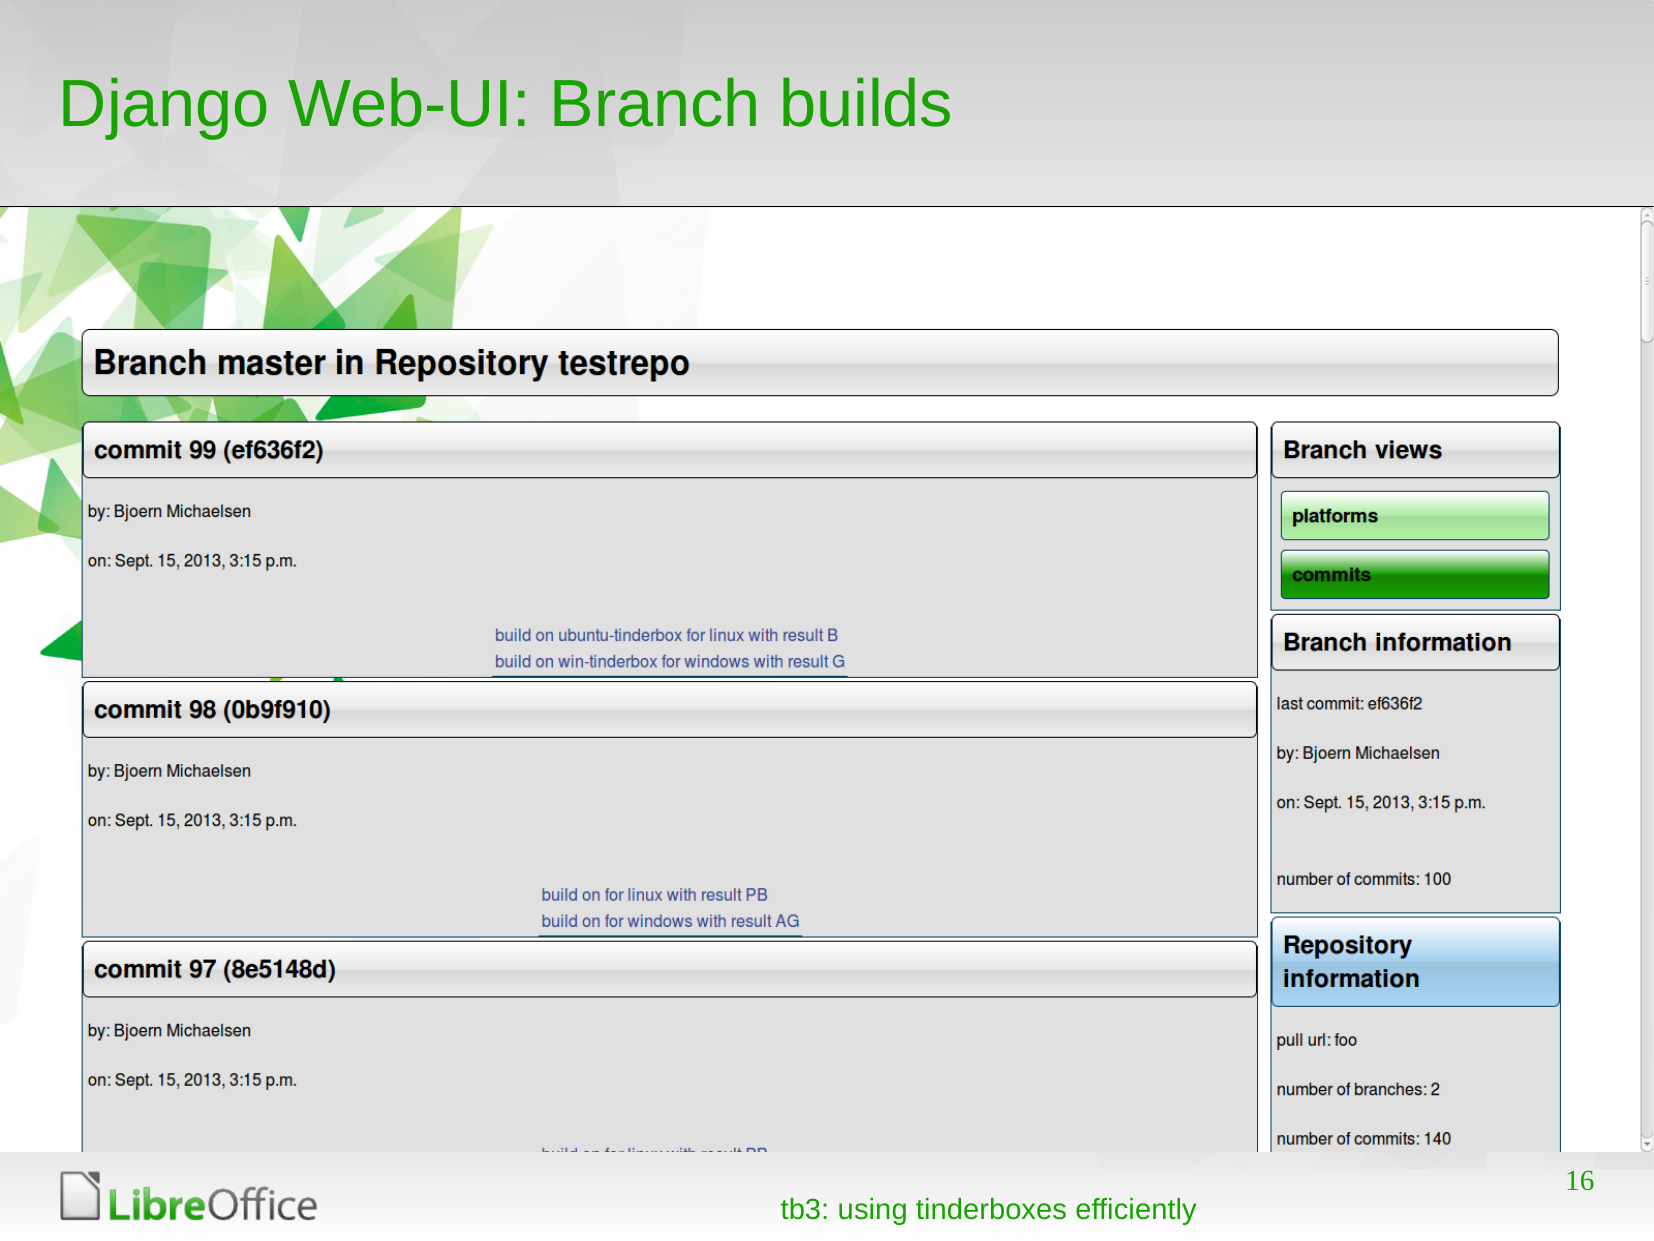

# Django Web-UI: Branch builds
16
liberating productivity